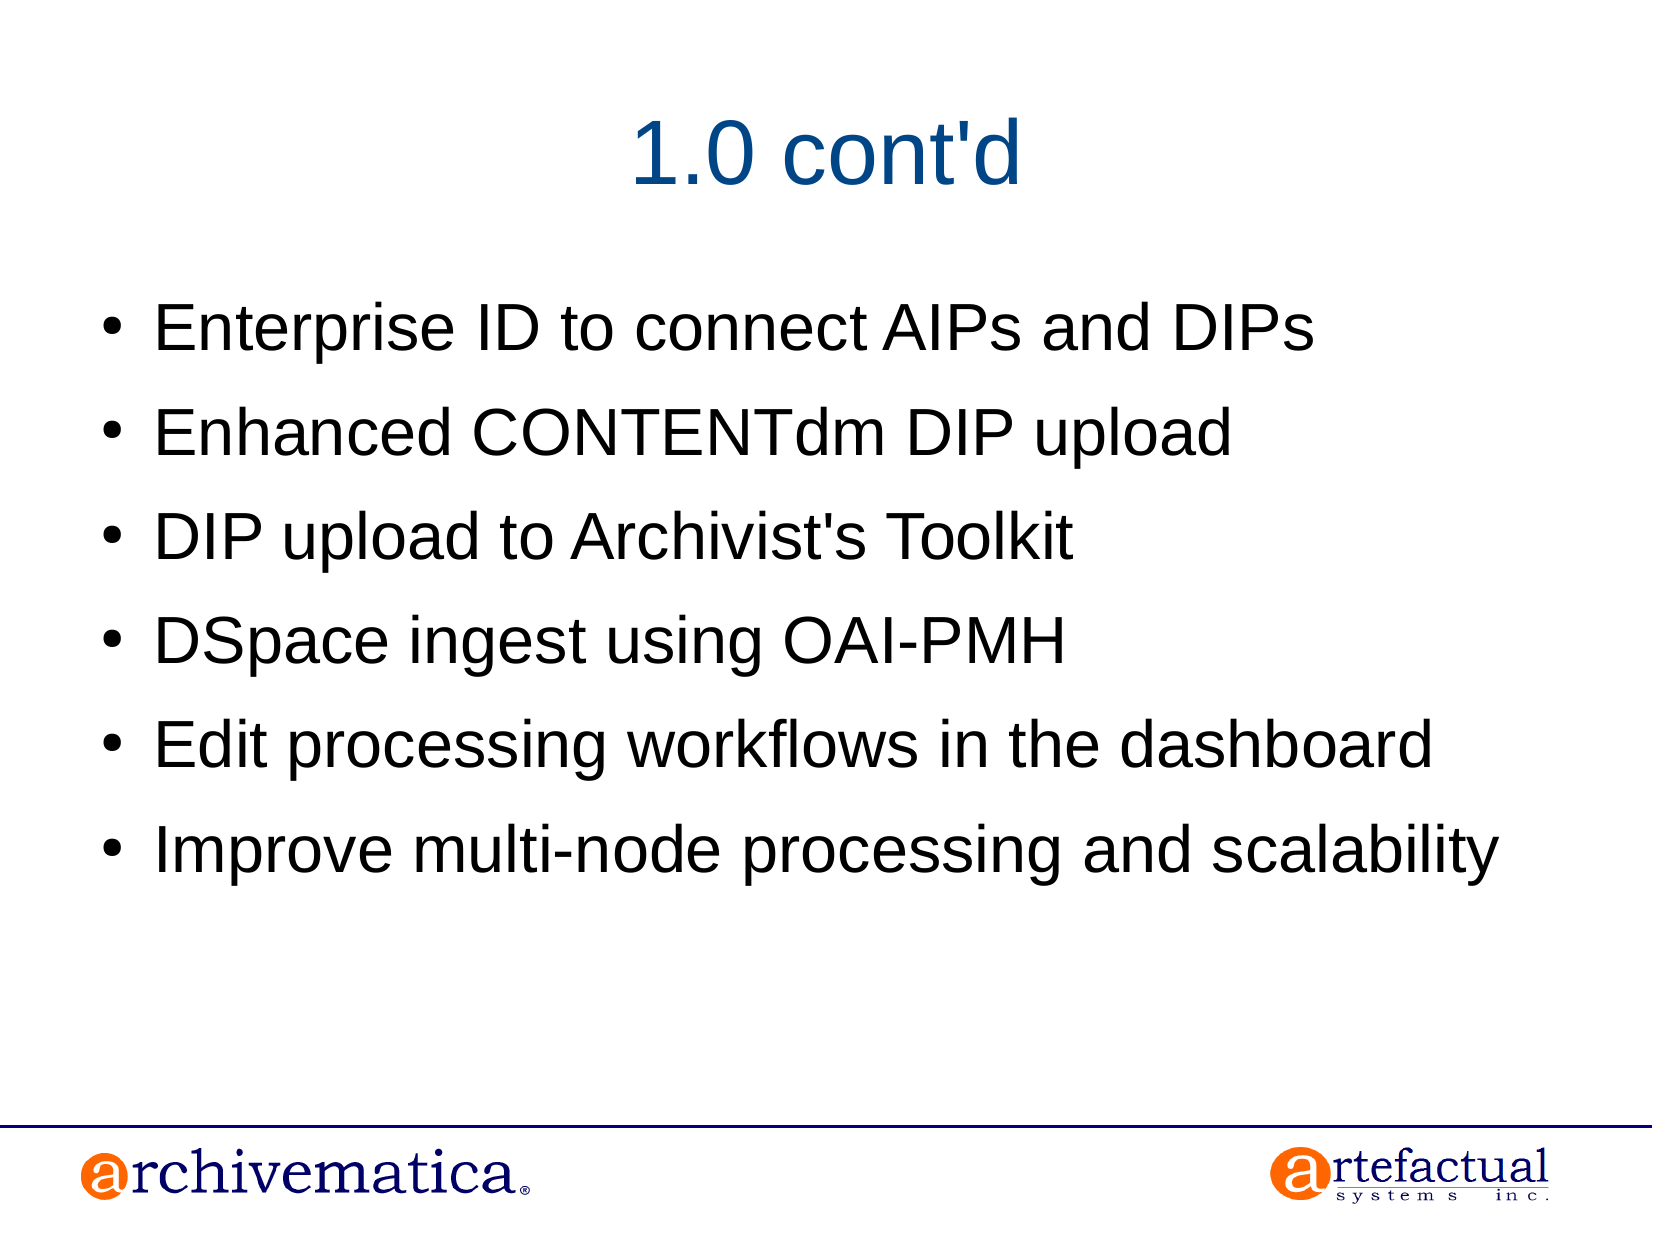

# 1.0 cont'd
Enterprise ID to connect AIPs and DIPs
Enhanced CONTENTdm DIP upload
DIP upload to Archivist's Toolkit
DSpace ingest using OAI-PMH
Edit processing workflows in the dashboard
Improve multi-node processing and scalability